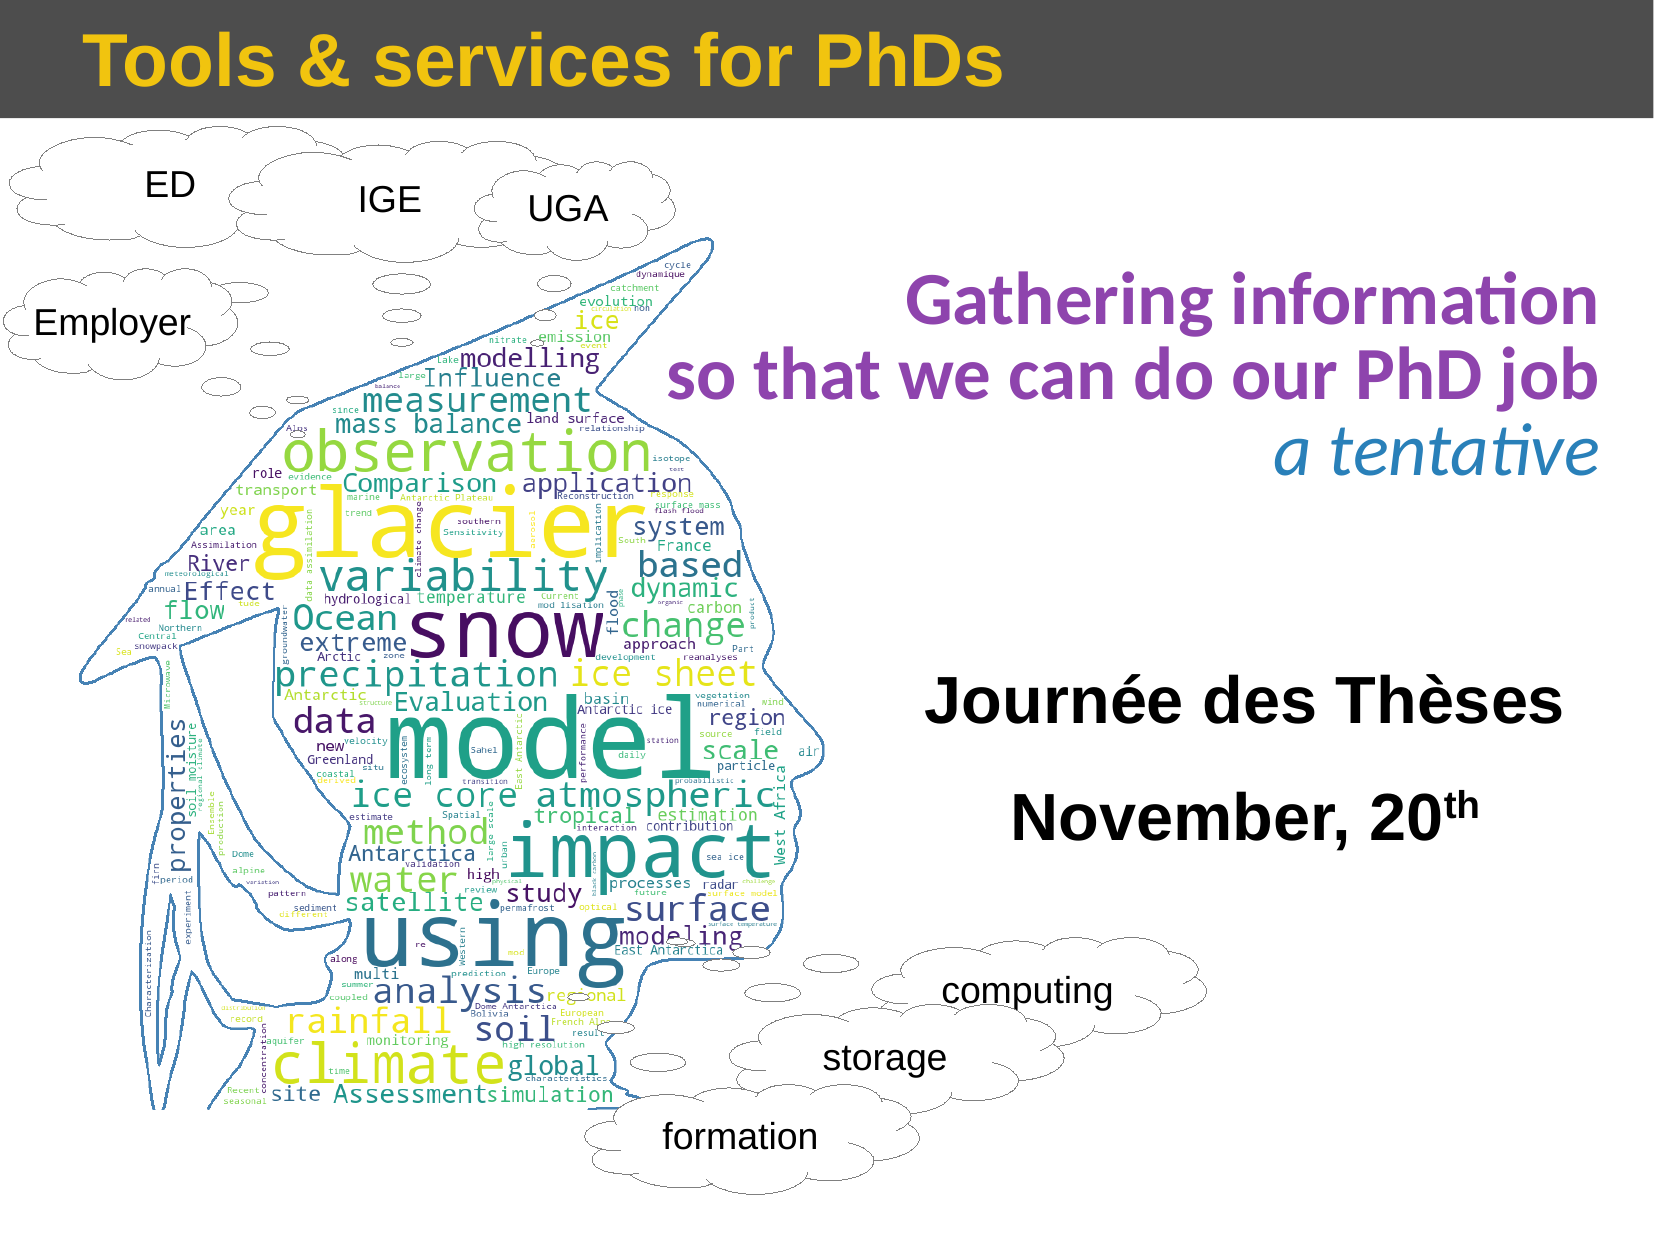

# Tools & services for PhDs
ED
IGE
UGA
	Gathering information
so that we can do our PhD job
a tentative
Employer
Journée des Thèses
November, 20th
computing
storage
formation